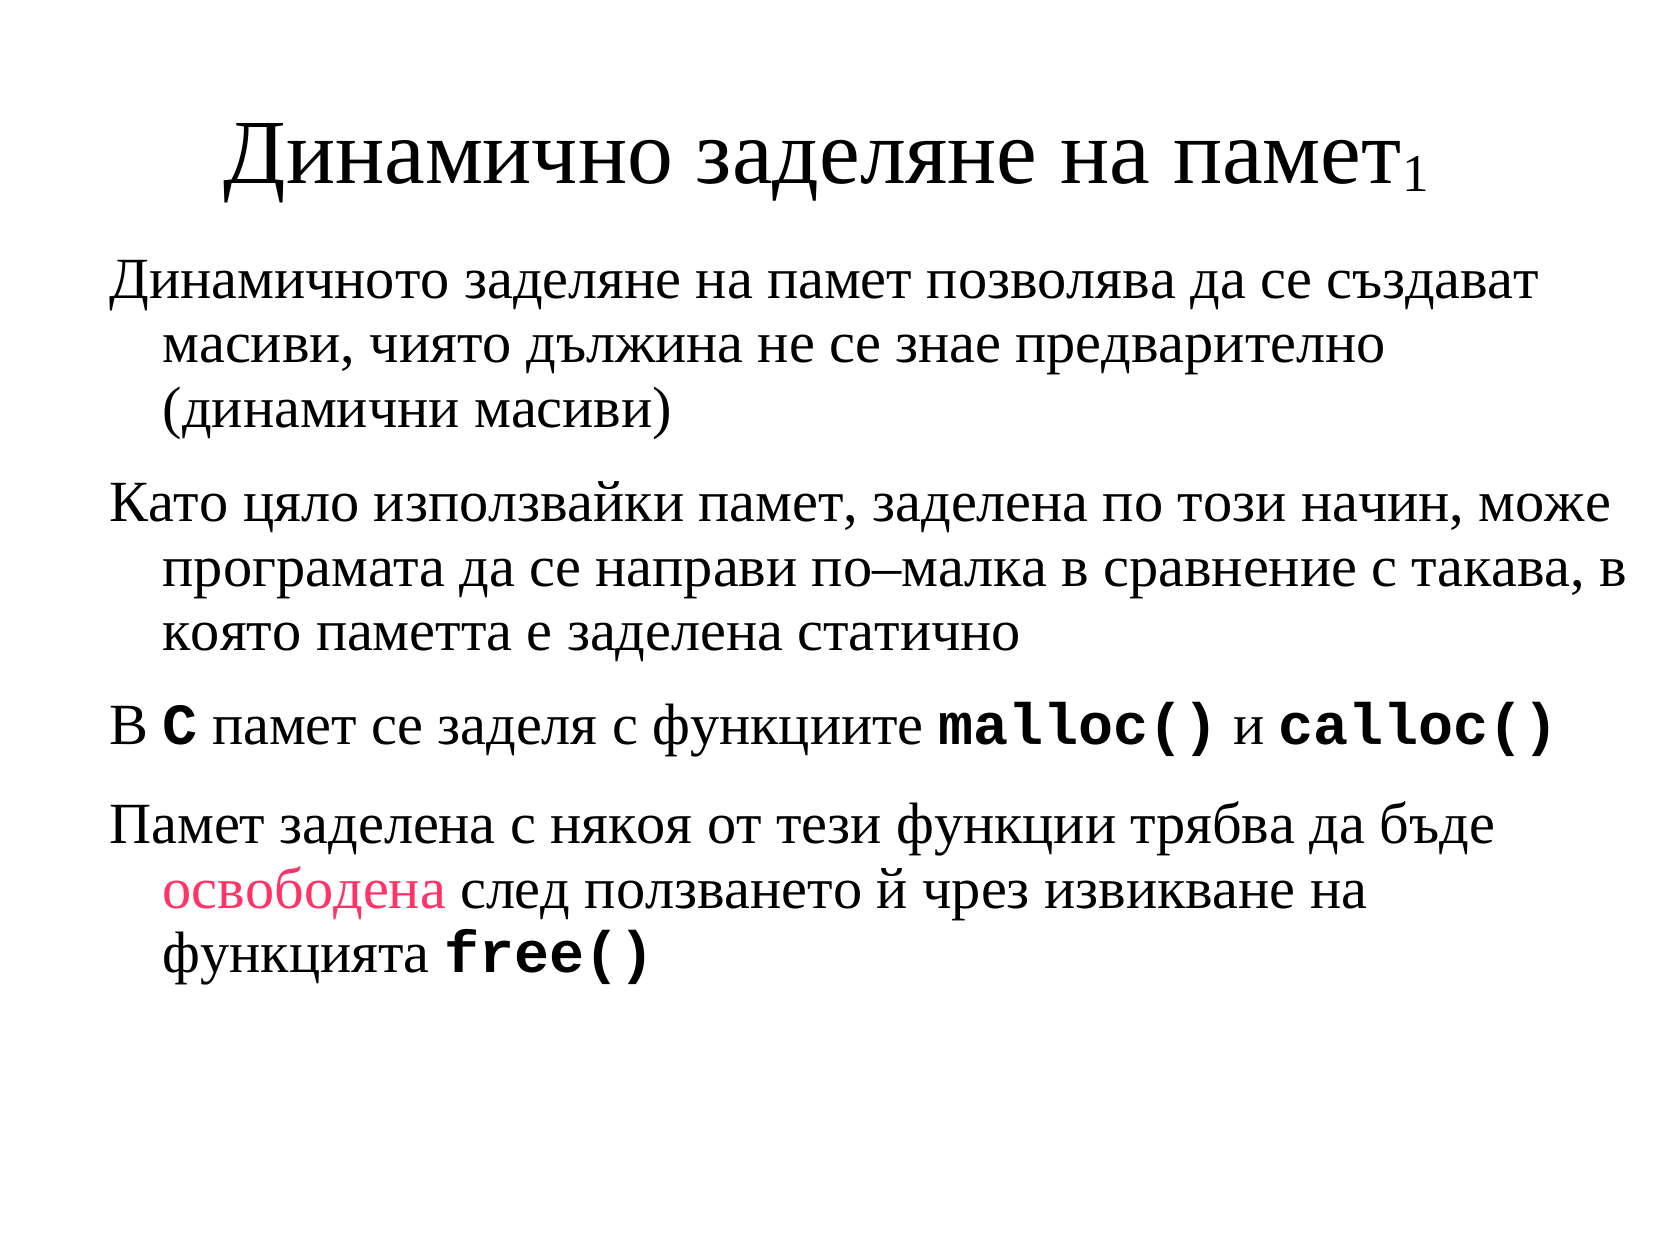

# Динамично заделяне на памет1
Динамичното заделяне на памет позволява да се създават масиви, чиято дължина не се знае предварително (динамични масиви)
Като цяло използвайки памет, заделена по този начин, може програмaта да се направи по–малка в сравнение с такава, в която паметта е заделена статично
В С памет се заделя с функциите malloc() и calloc()
Памет заделена с някоя от тези функции трябва да бъде освободена след ползването й чрез извикване на функцията free()